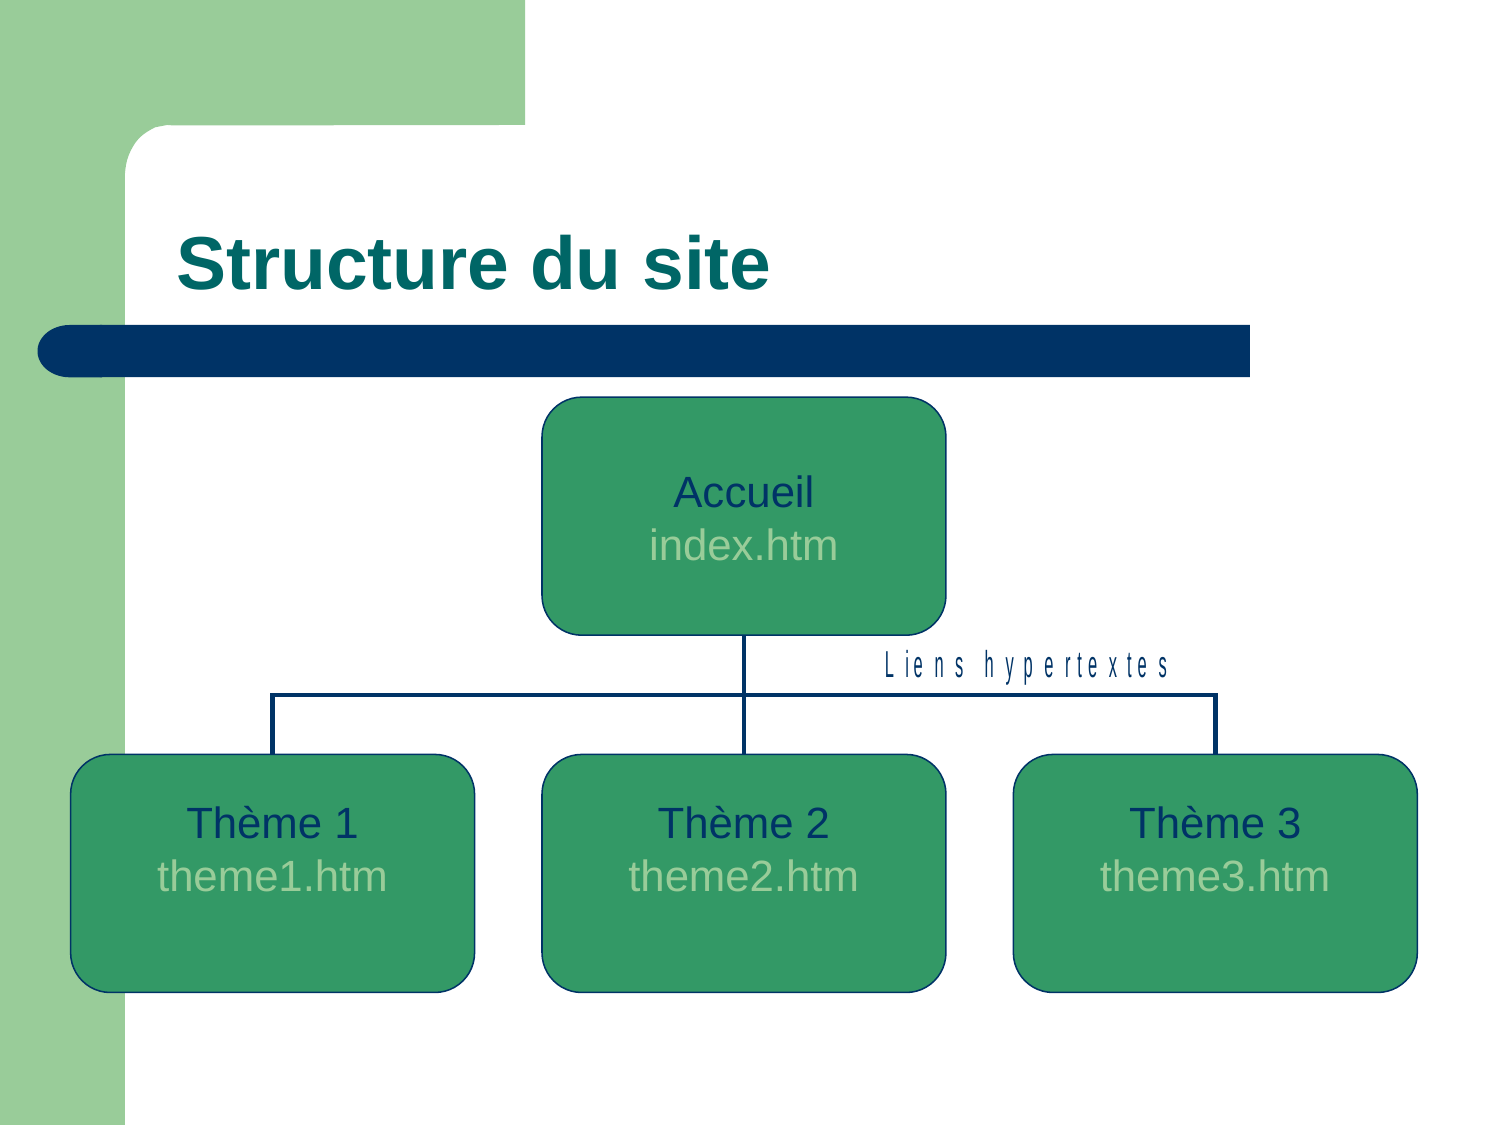

# Structure du site
Accueil
index.htm
Thème 1
theme1.htm
Thème 2
theme2.htm
Thème 3
theme3.htm